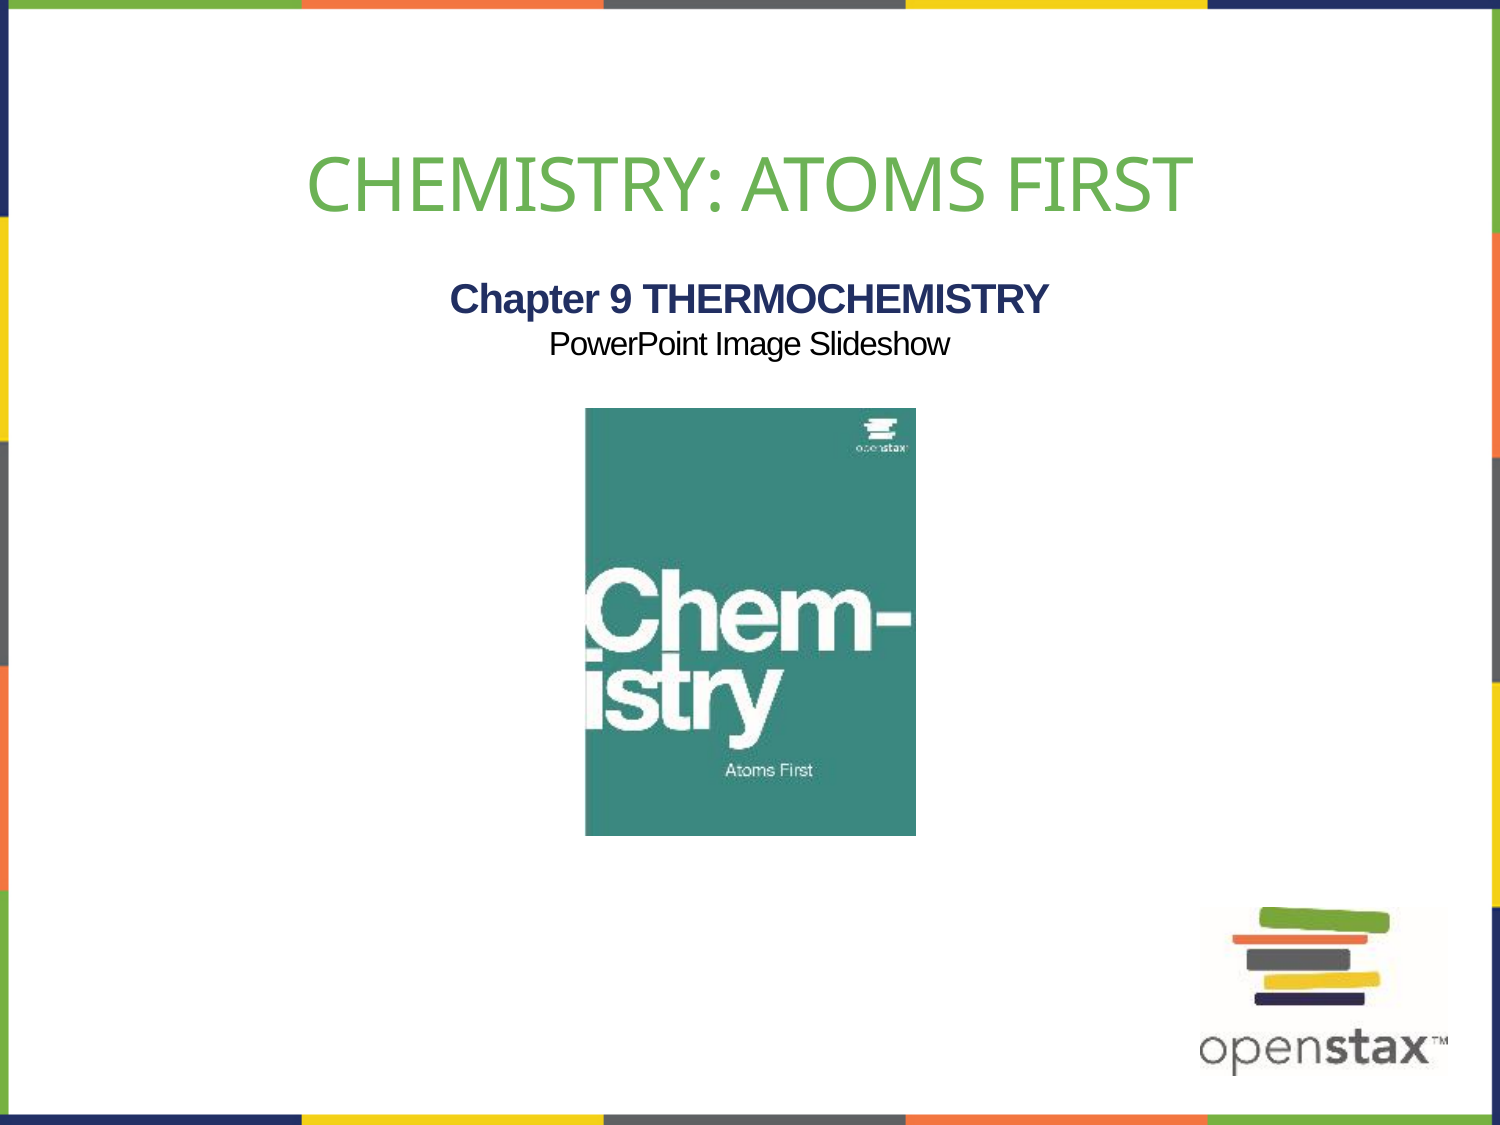

CHEMISTRY: Atoms First
Chapter 9 Thermochemistry
PowerPoint Image Slideshow